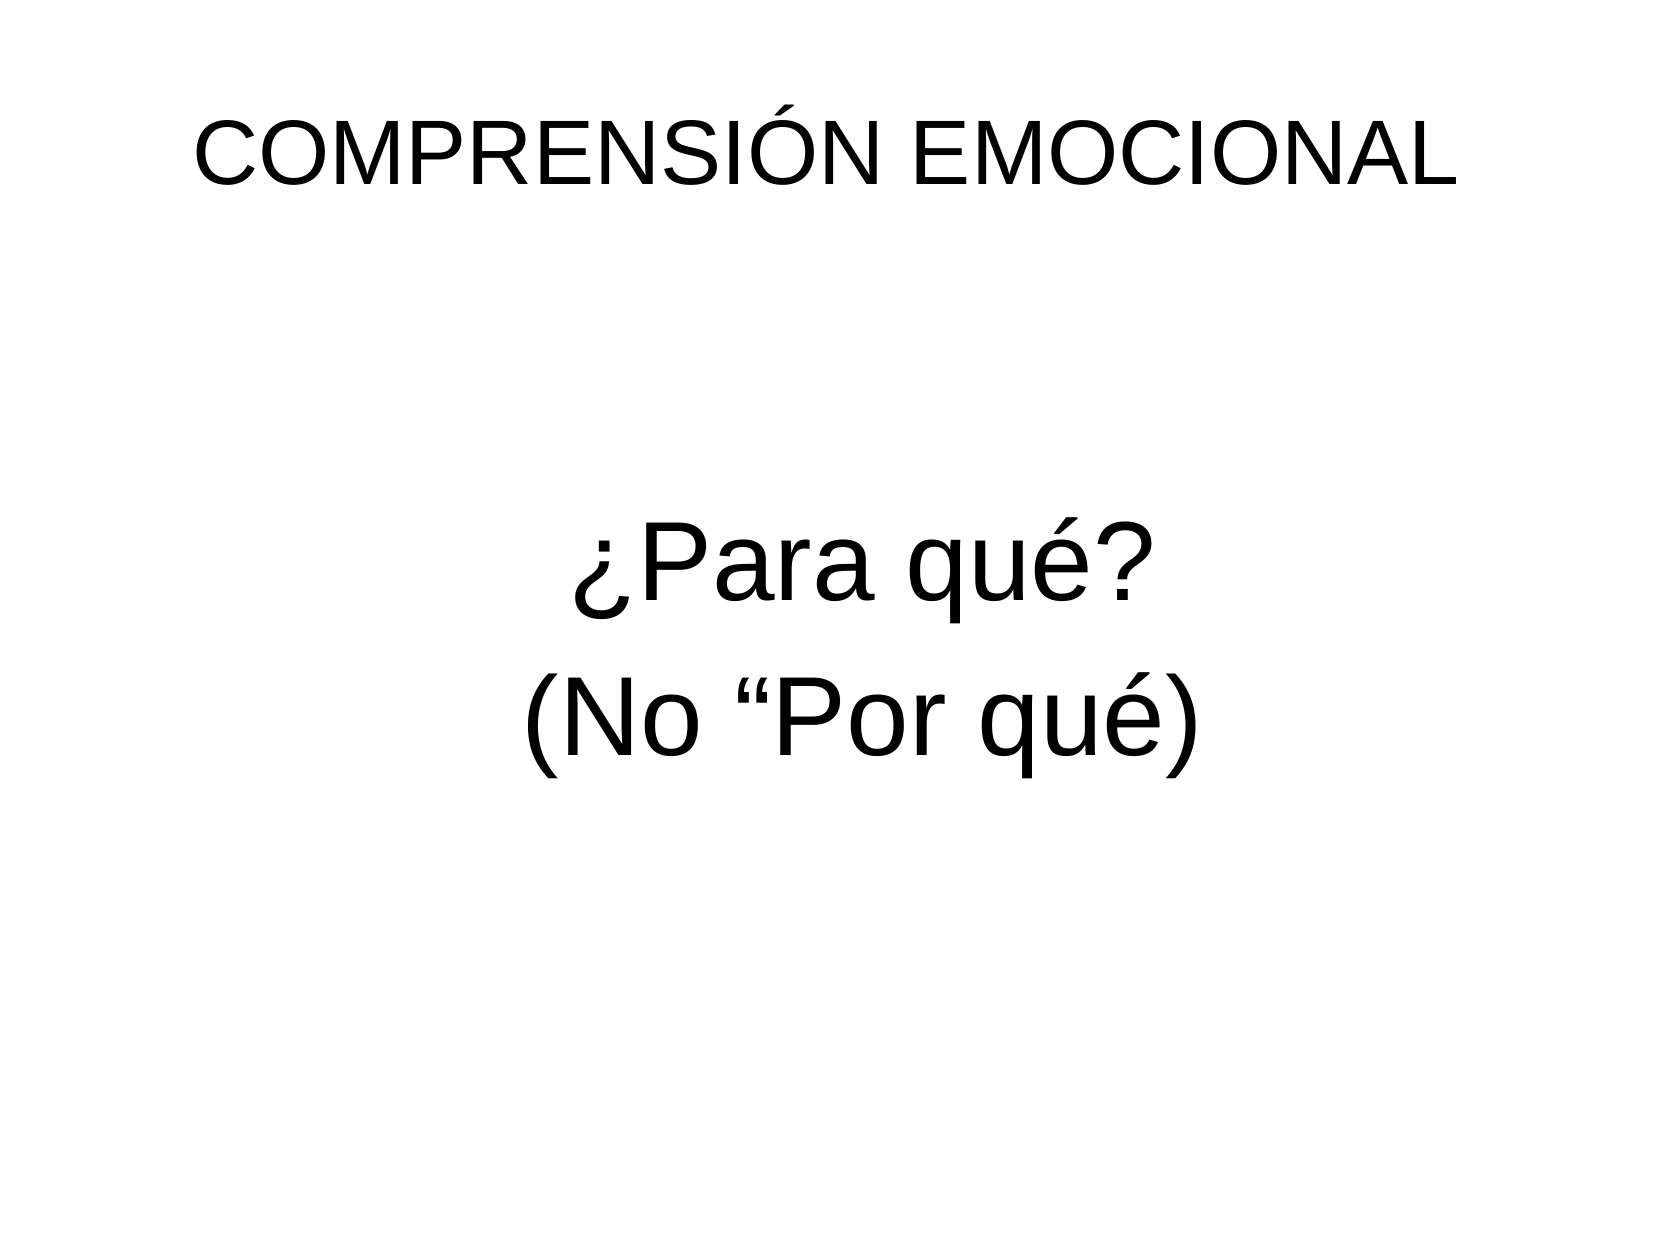

# COMPRENSIÓN EMOCIONAL
¿Para qué?
(No “Por qué)